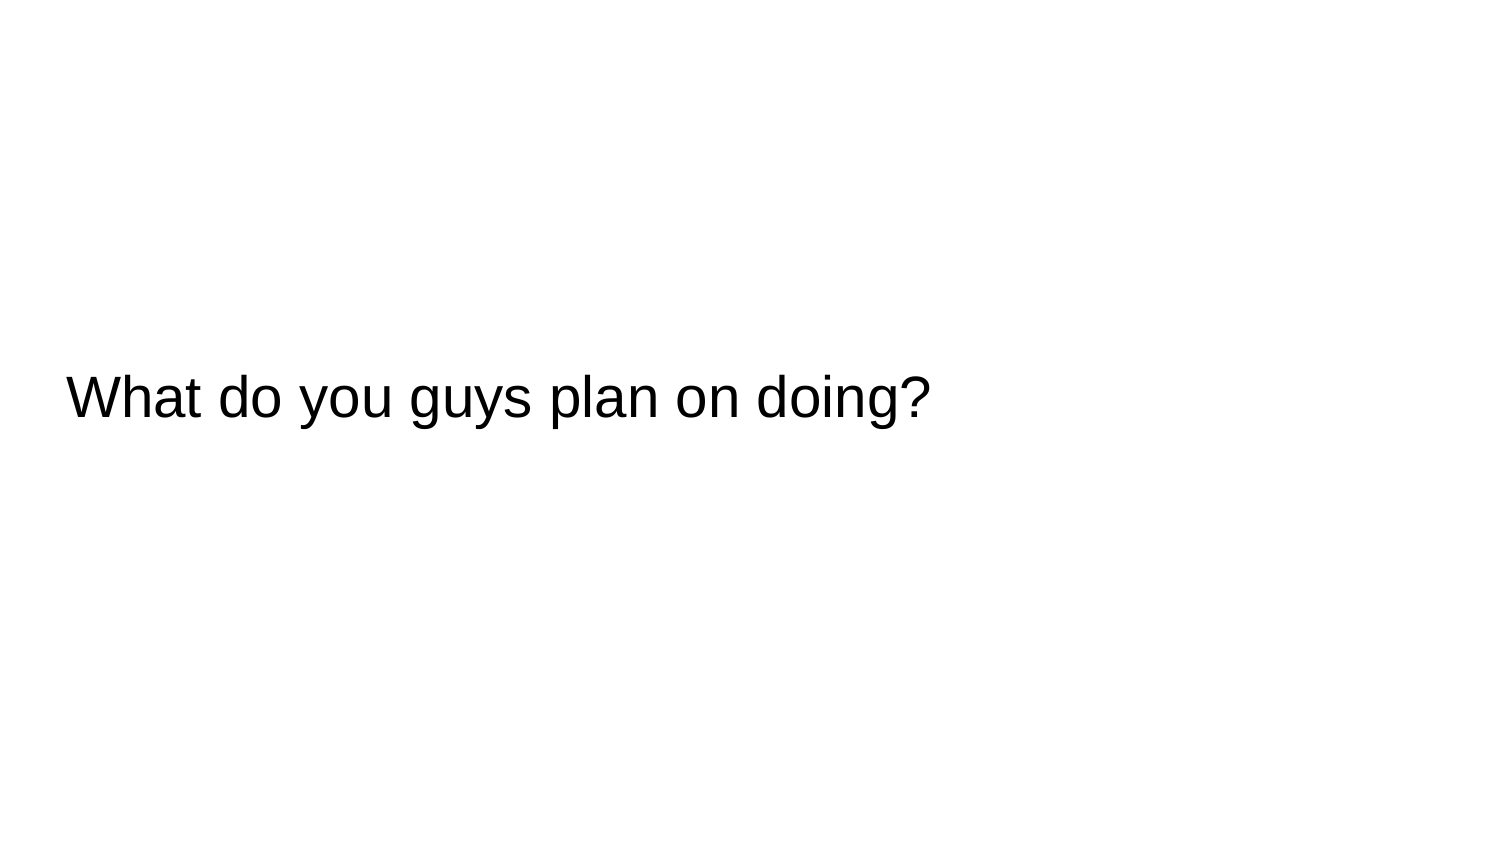

# What do you guys plan on doing?